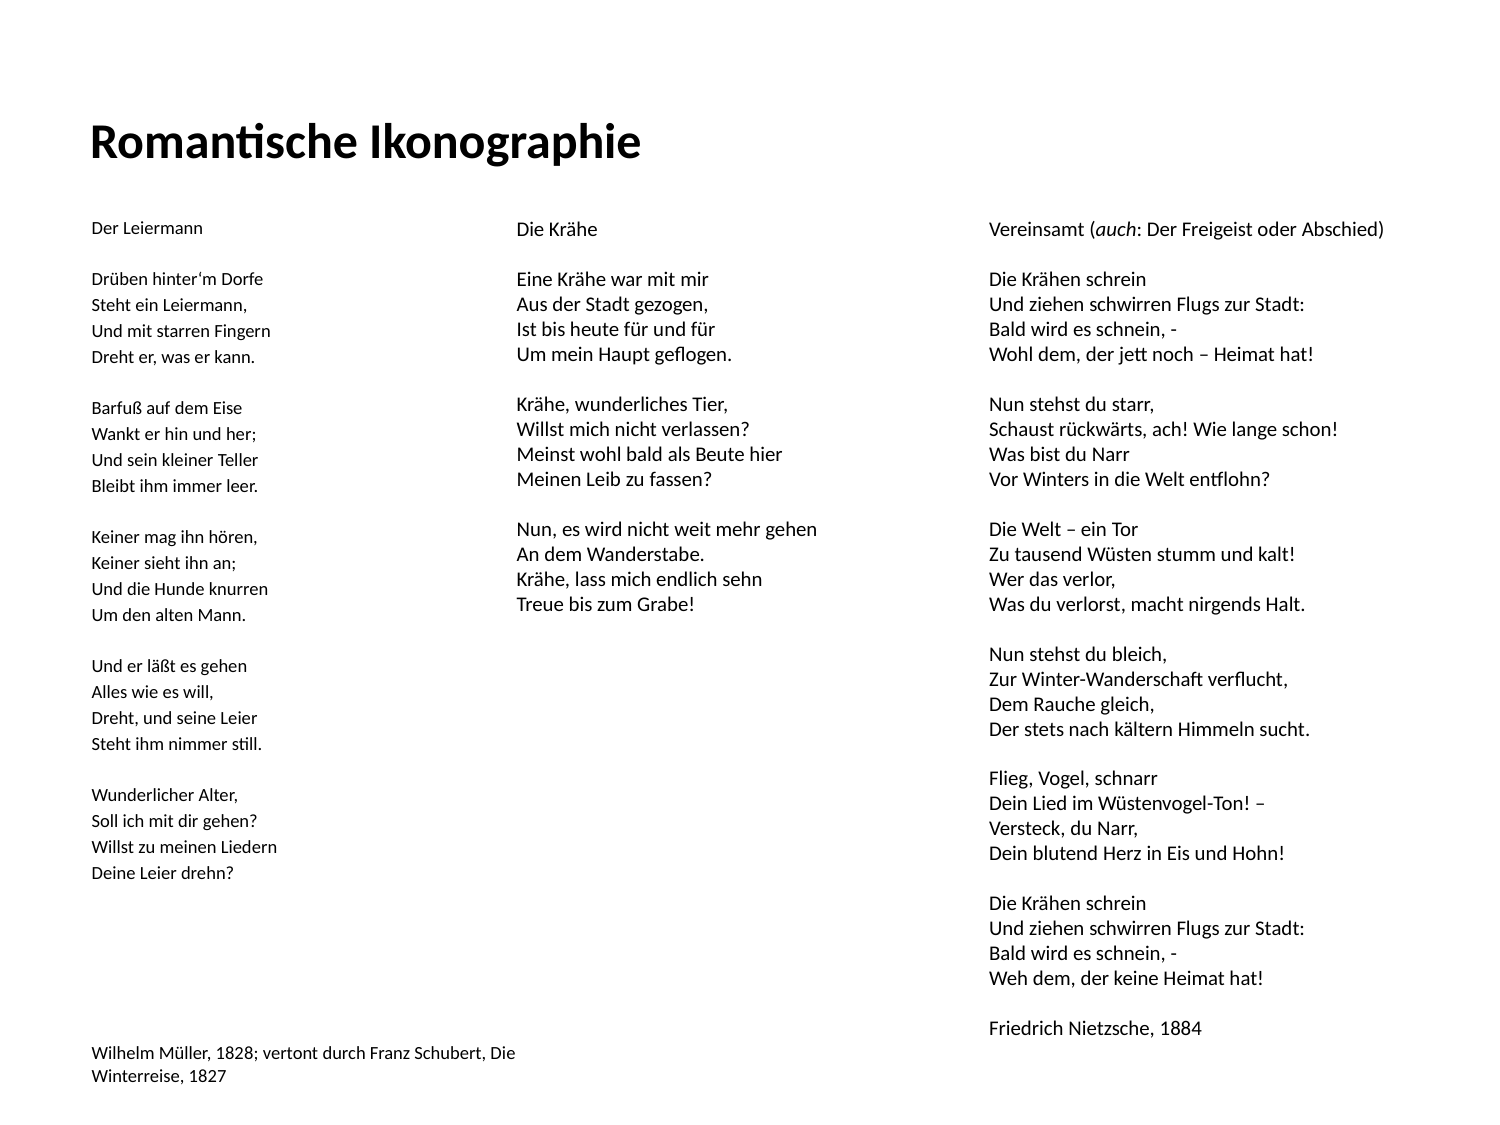

# Romantische Ikonographie
Der Leiermann
Drüben hinter‘m Dorfe
Steht ein Leiermann,
Und mit starren Fingern
Dreht er, was er kann.
Barfuß auf dem Eise
Wankt er hin und her;
Und sein kleiner Teller
Bleibt ihm immer leer.
Keiner mag ihn hören,
Keiner sieht ihn an;
Und die Hunde knurren
Um den alten Mann.
Und er läßt es gehen
Alles wie es will,
Dreht, und seine Leier
Steht ihm nimmer still.
Wunderlicher Alter,
Soll ich mit dir gehen?
Willst zu meinen Liedern
Deine Leier drehn?
Wilhelm Müller, 1828; vertont durch Franz Schubert, Die Winterreise, 1827
Die Krähe
Eine Krähe war mit mir
Aus der Stadt gezogen,
Ist bis heute für und für
Um mein Haupt geflogen.
Krähe, wunderliches Tier,
Willst mich nicht verlassen?
Meinst wohl bald als Beute hier
Meinen Leib zu fassen?
Nun, es wird nicht weit mehr gehen
An dem Wanderstabe.
Krähe, lass mich endlich sehn
Treue bis zum Grabe!
Vereinsamt (auch: Der Freigeist oder Abschied)
Die Krähen schrein
Und ziehen schwirren Flugs zur Stadt:
Bald wird es schnein, -
Wohl dem, der jett noch – Heimat hat!
Nun stehst du starr,
Schaust rückwärts, ach! Wie lange schon!
Was bist du Narr
Vor Winters in die Welt entflohn?
Die Welt – ein Tor
Zu tausend Wüsten stumm und kalt!
Wer das verlor,
Was du verlorst, macht nirgends Halt.
Nun stehst du bleich,
Zur Winter-Wanderschaft verflucht,
Dem Rauche gleich,
Der stets nach kältern Himmeln sucht.
Flieg, Vogel, schnarr
Dein Lied im Wüstenvogel-Ton! –
Versteck, du Narr,
Dein blutend Herz in Eis und Hohn!
Die Krähen schrein
Und ziehen schwirren Flugs zur Stadt:
Bald wird es schnein, -
Weh dem, der keine Heimat hat!
Friedrich Nietzsche, 1884